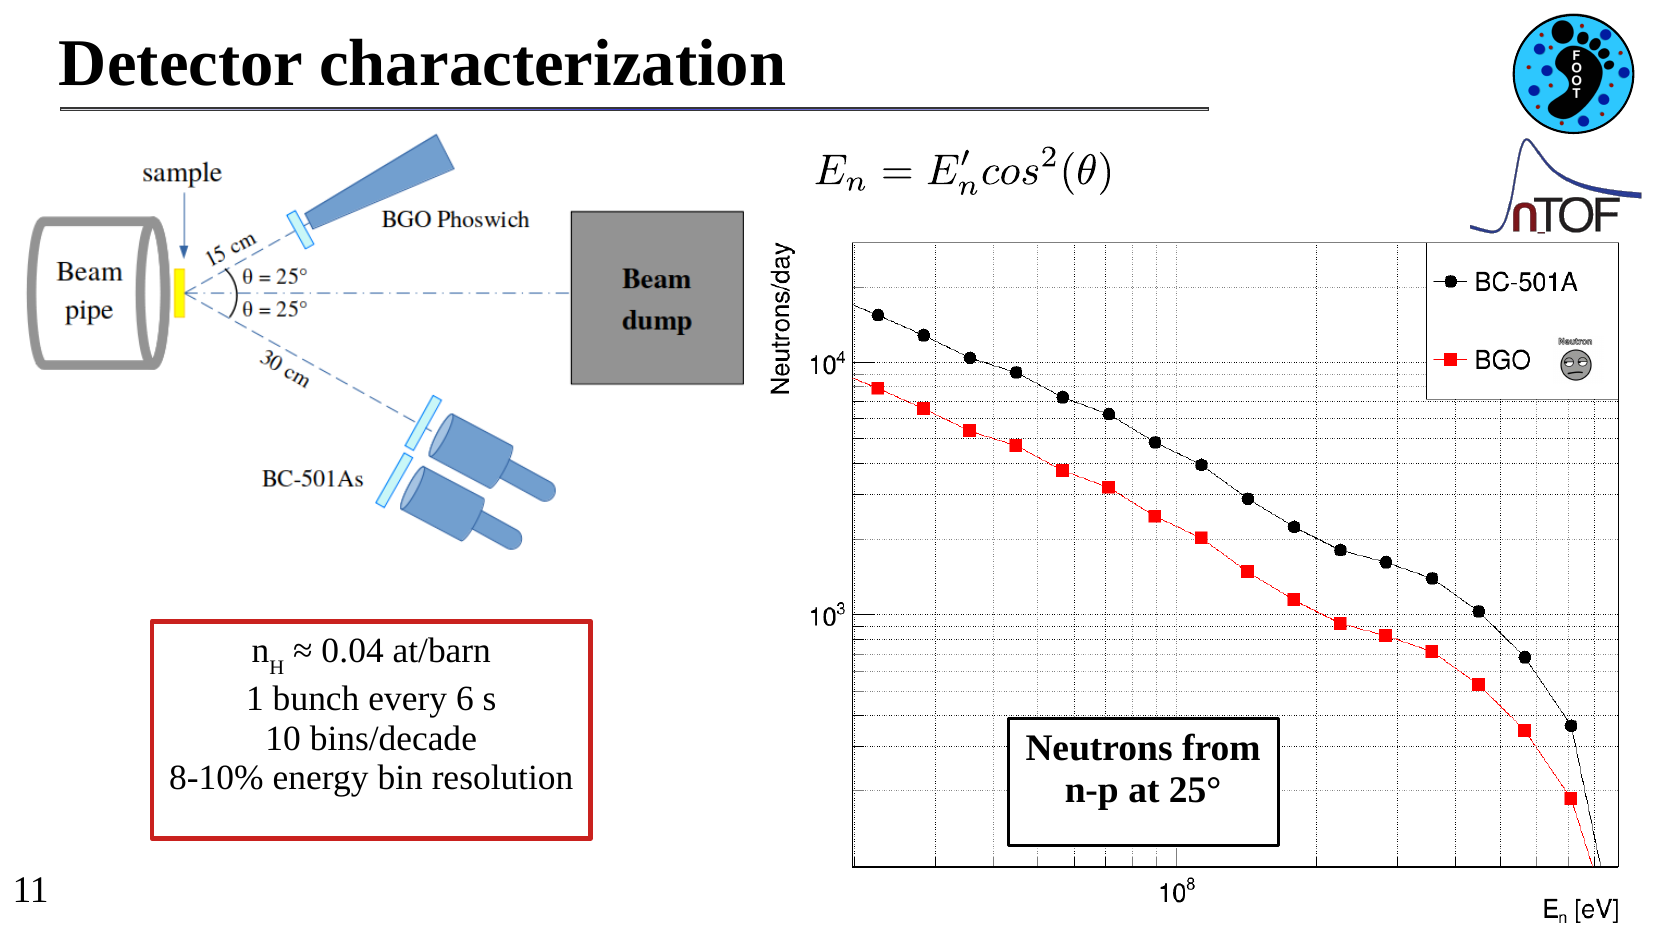

Detector characterization
nH ≈ 0.04 at/barn
1 bunch every 6 s
10 bins/decade
8-10% energy bin resolution
Neutrons from
n-p at 25°
11